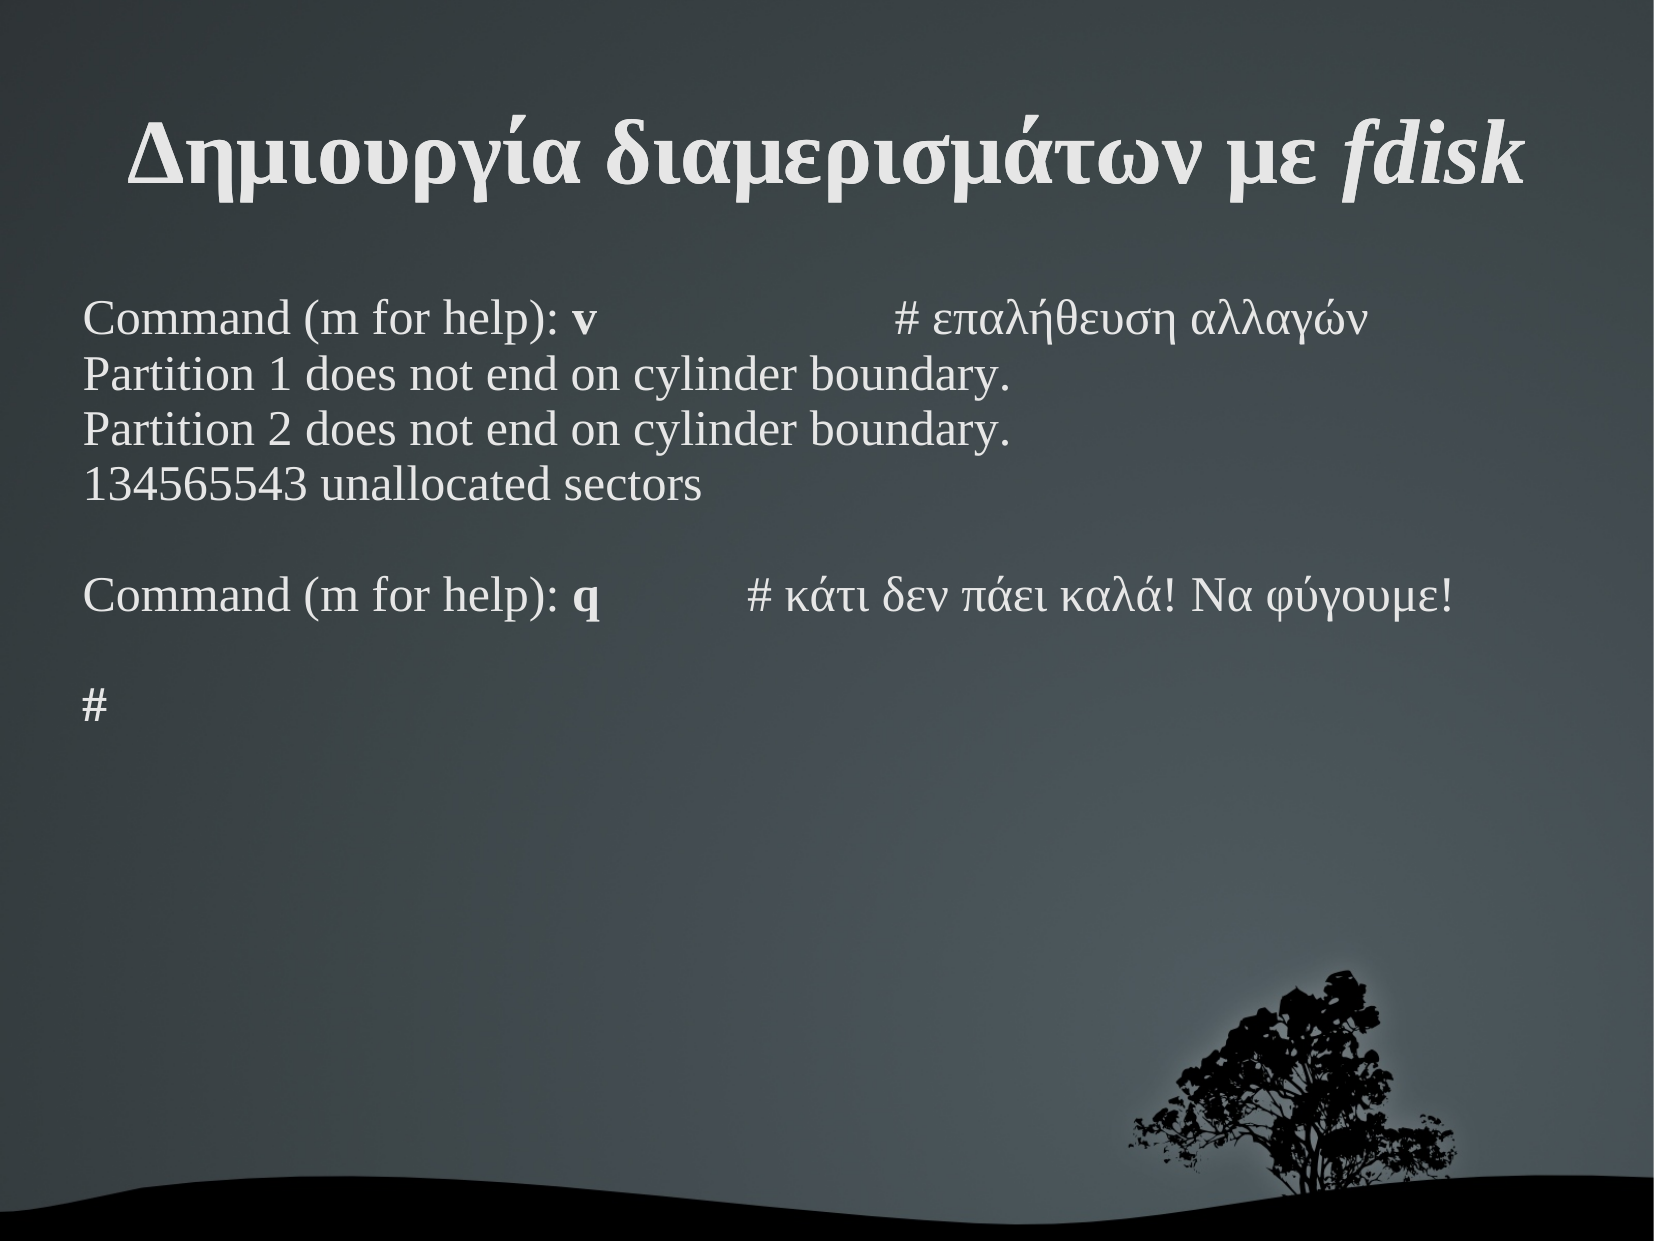

Δημιουργία διαμερισμάτων με fdisk
Δημιουργία διαμερισμάτων με fdisk
# Command (m for help): v 				# επαλήθευση αλλαγών
Partition 1 does not end on cylinder boundary.
Partition 2 does not end on cylinder boundary.
134565543 unallocated sectors
Command (m for help): q 		# κάτι δεν πάει καλά! Να φύγουμε!
#